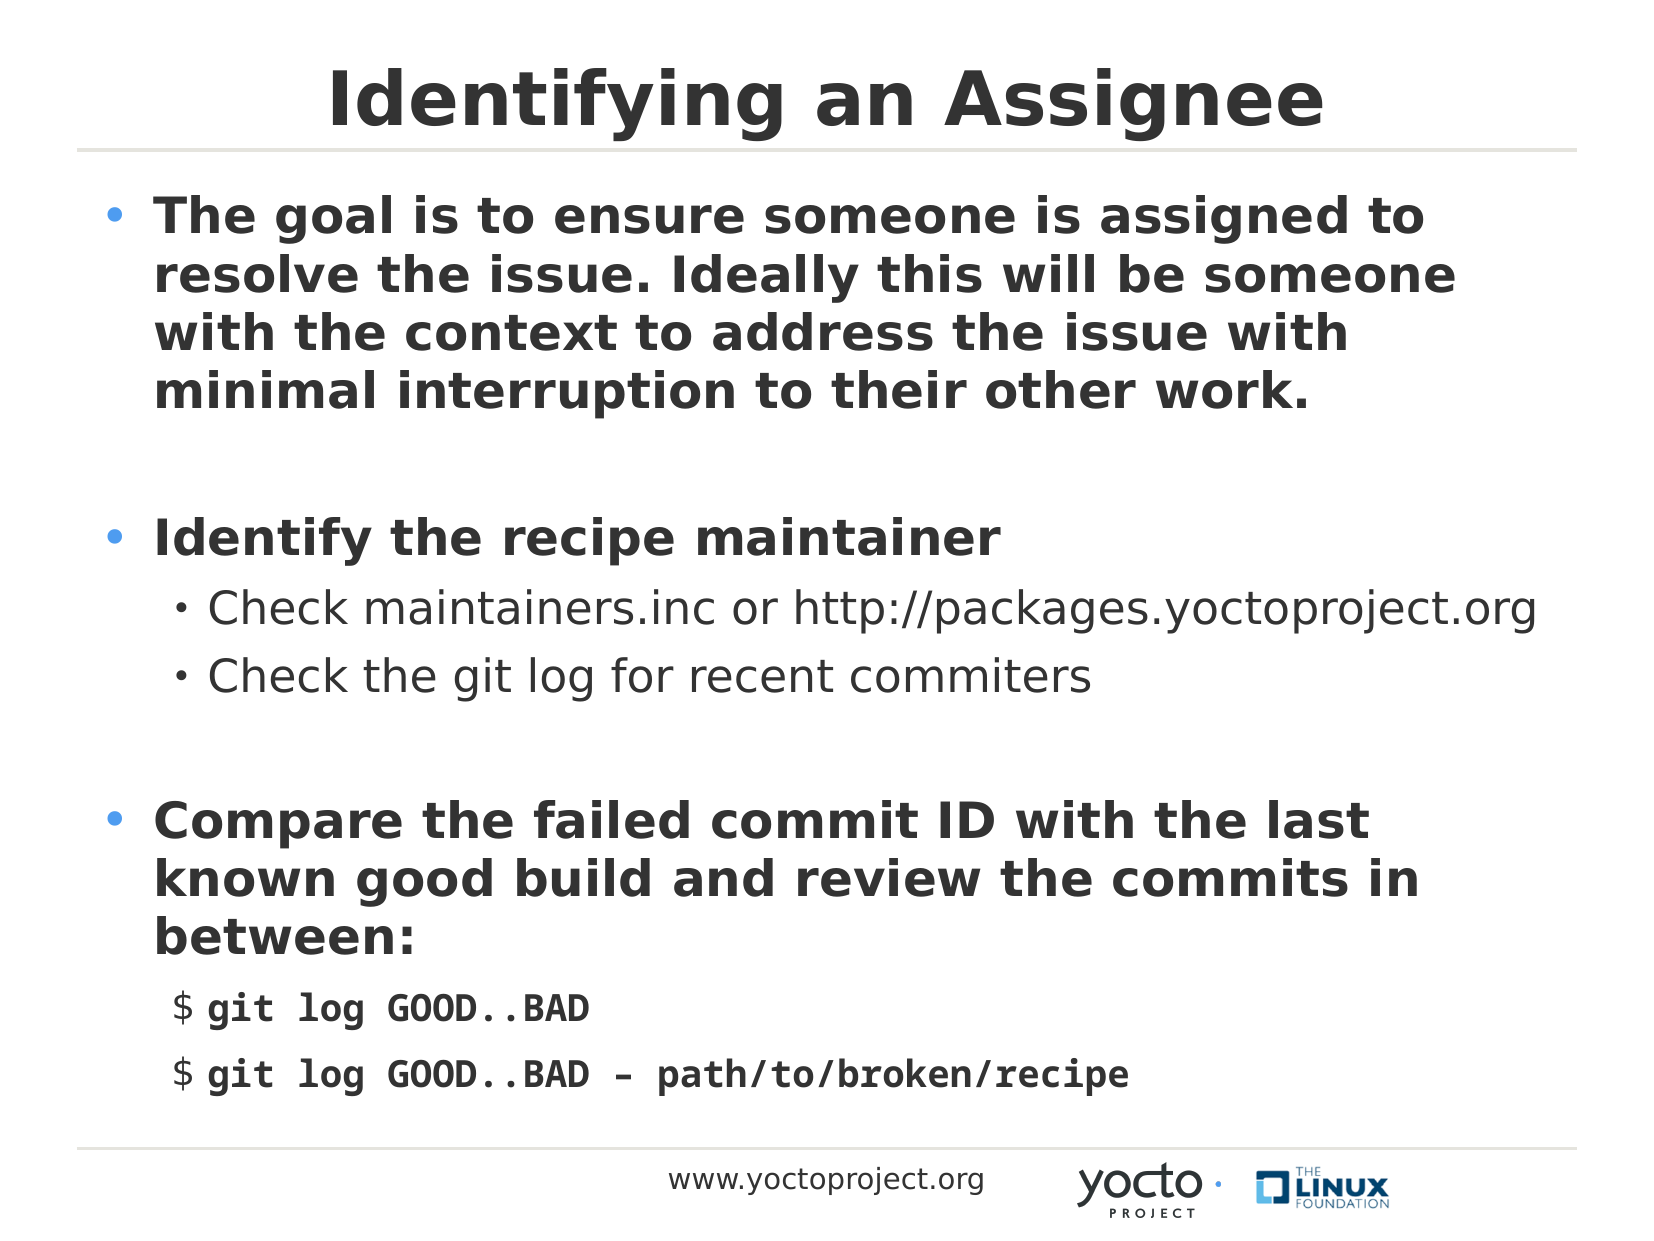

# Identifying an Assignee
The goal is to ensure someone is assigned to resolve the issue. Ideally this will be someone with the context to address the issue with minimal interruption to their other work.
Identify the recipe maintainer
Check maintainers.inc or http://packages.yoctoproject.org
Check the git log for recent commiters
Compare the failed commit ID with the last known good build and review the commits in between:
git log GOOD..BAD
git log GOOD..BAD – path/to/broken/recipe